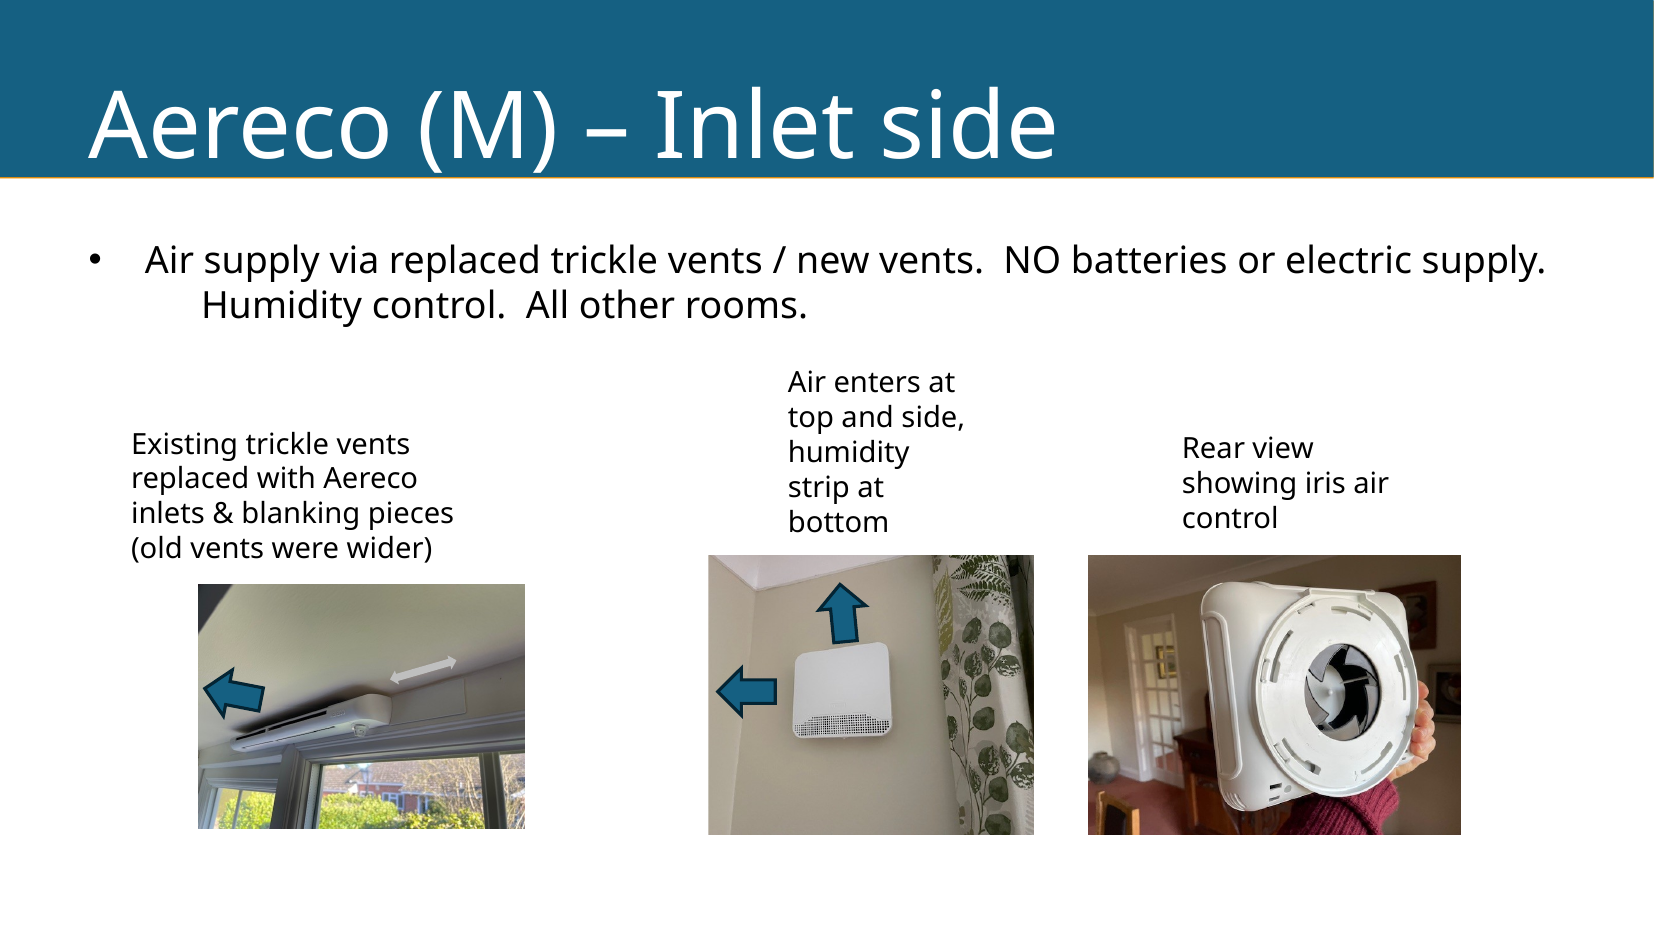

# Aereco (M) – Inlet side
Air supply via replaced trickle vents / new vents. NO batteries or electric supply. Humidity control. All other rooms.
Air enters at top and side, humidity strip at bottom
Existing trickle vents replaced with Aereco inlets & blanking pieces
(old vents were wider)
Rear view showing iris air control